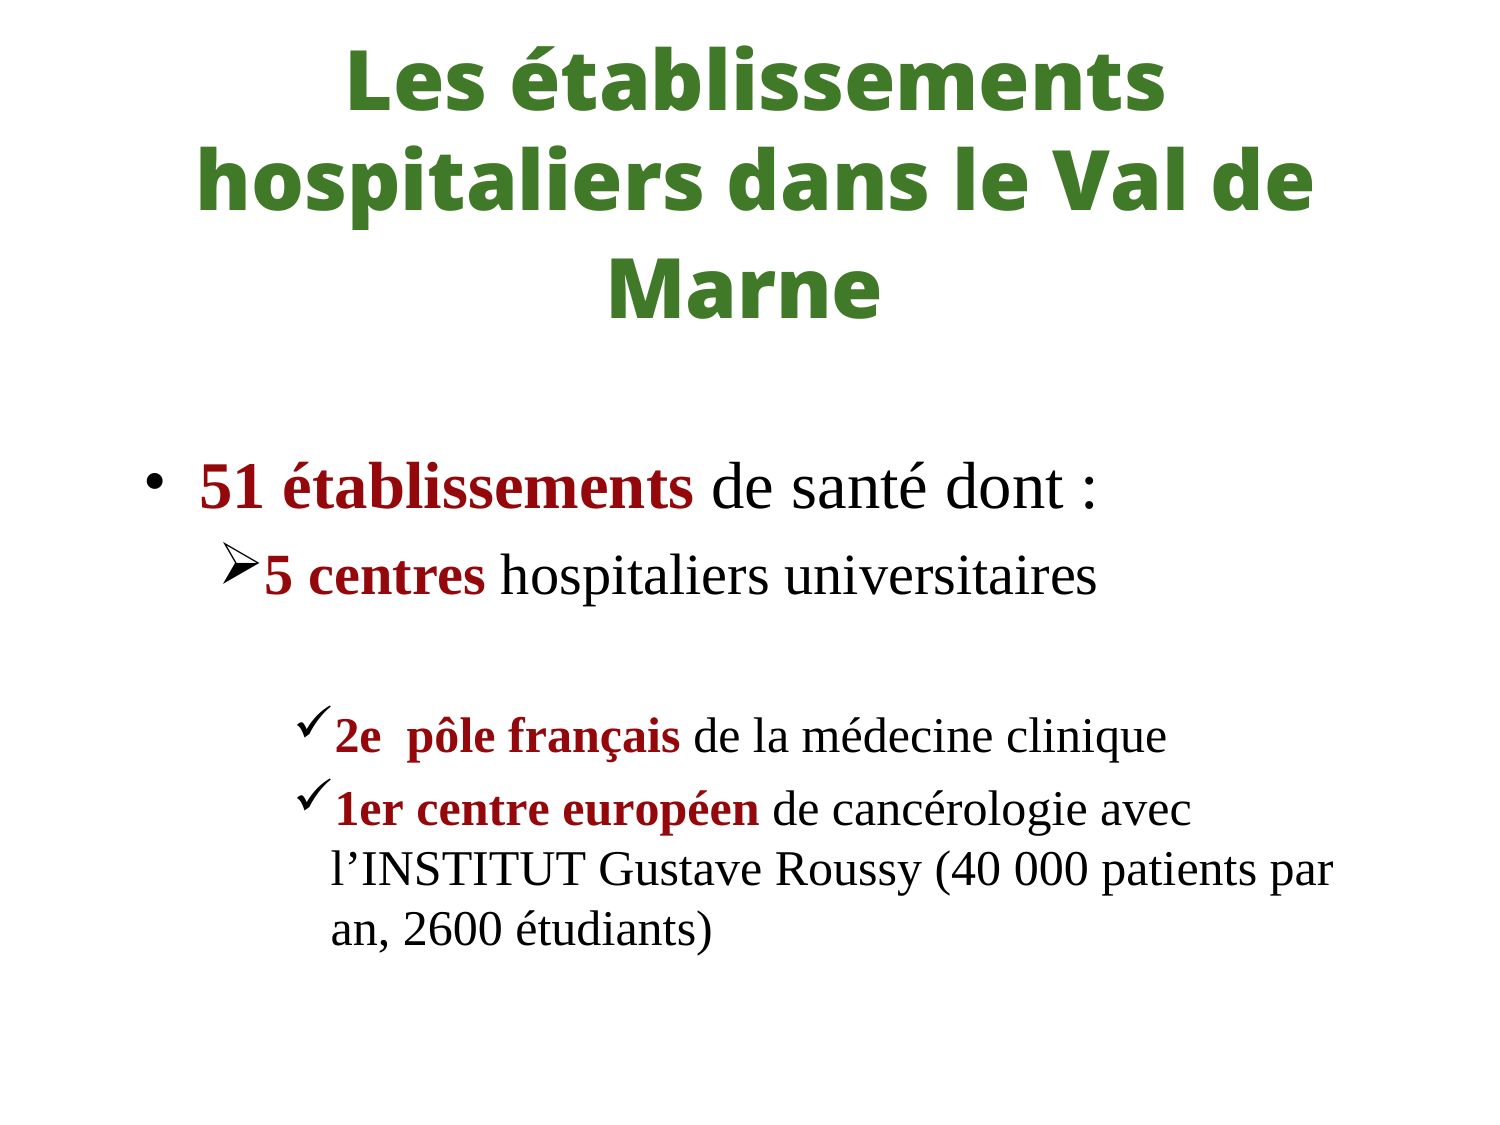

# Les établissements hospitaliers dans le Val de Marne
51 établissements de santé dont :
5 centres hospitaliers universitaires
2e pôle français de la médecine clinique
1er centre européen de cancérologie avec l’INSTITUT Gustave Roussy (40 000 patients par an, 2600 étudiants)